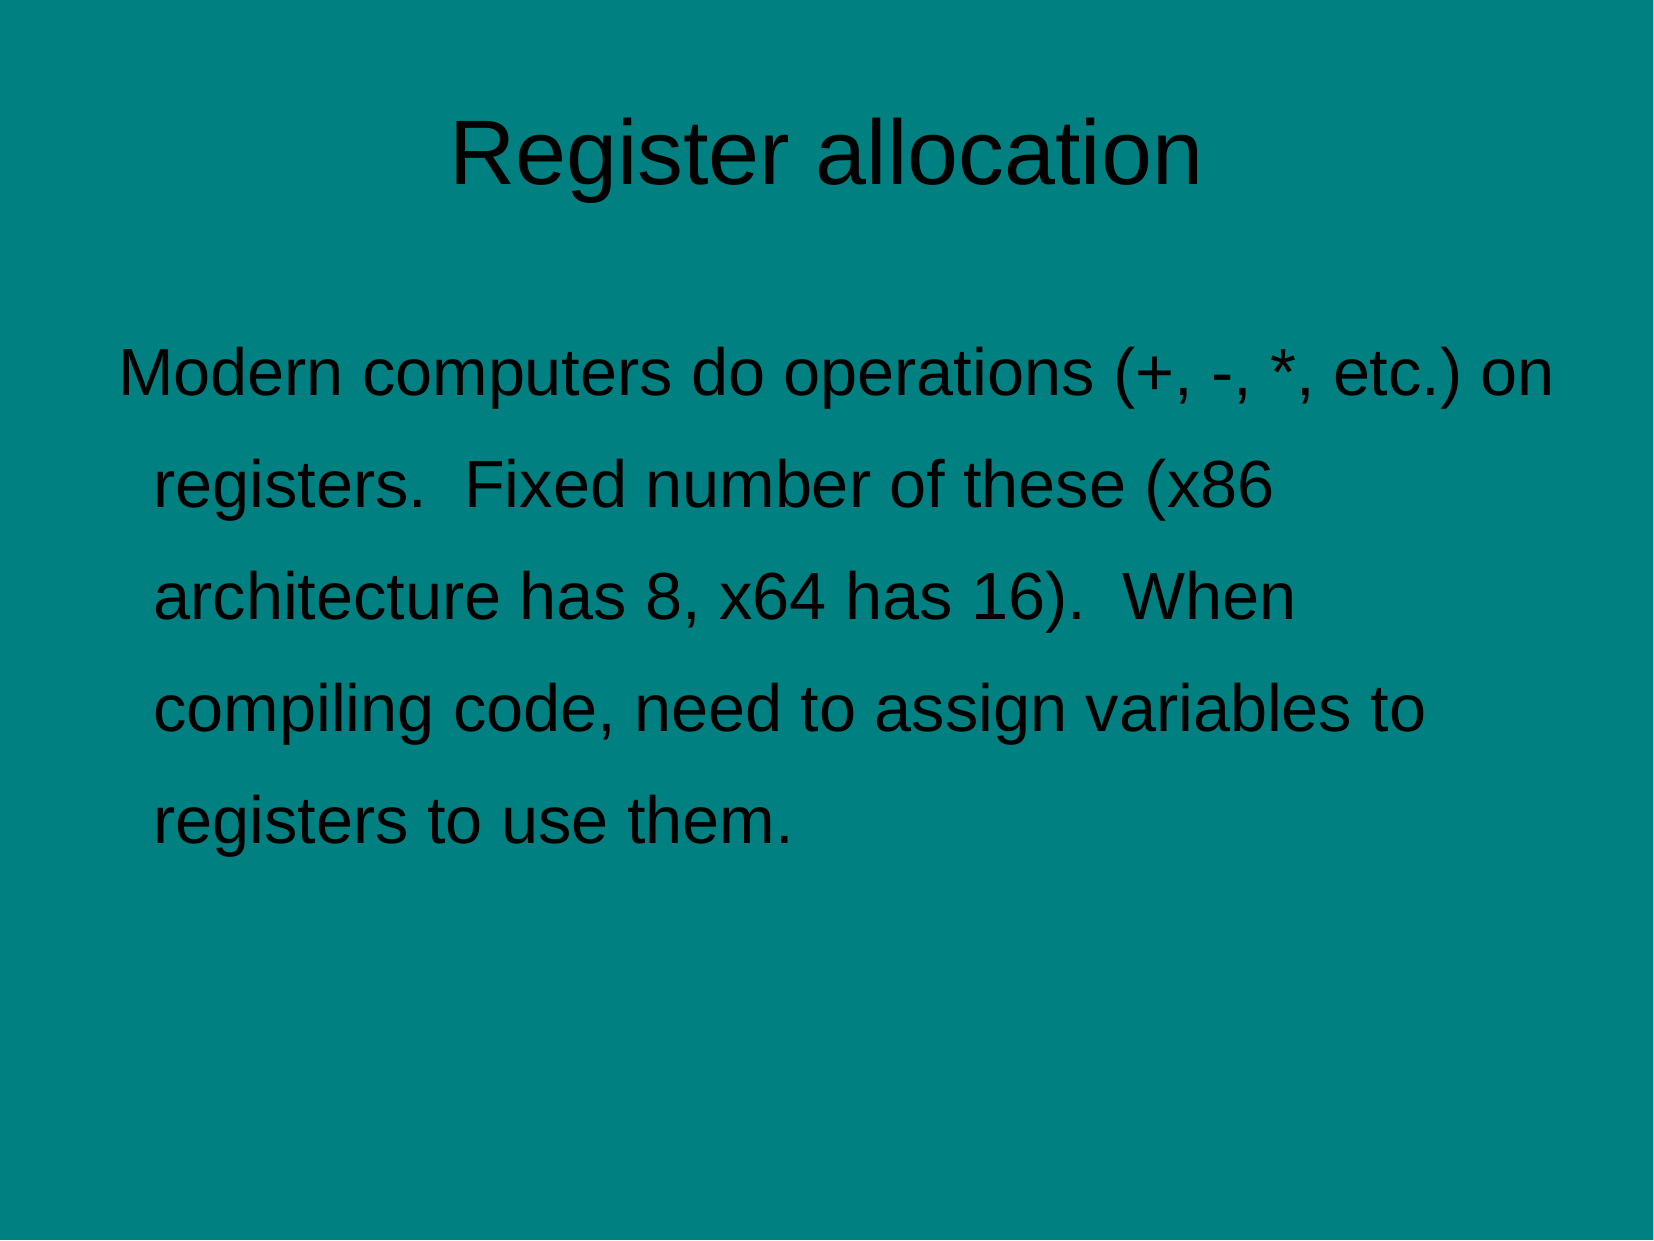

# Register allocation
Modern computers do operations (+, -, *, etc.) on registers. Fixed number of these (x86 architecture has 8, x64 has 16). When compiling code, need to assign variables to registers to use them.